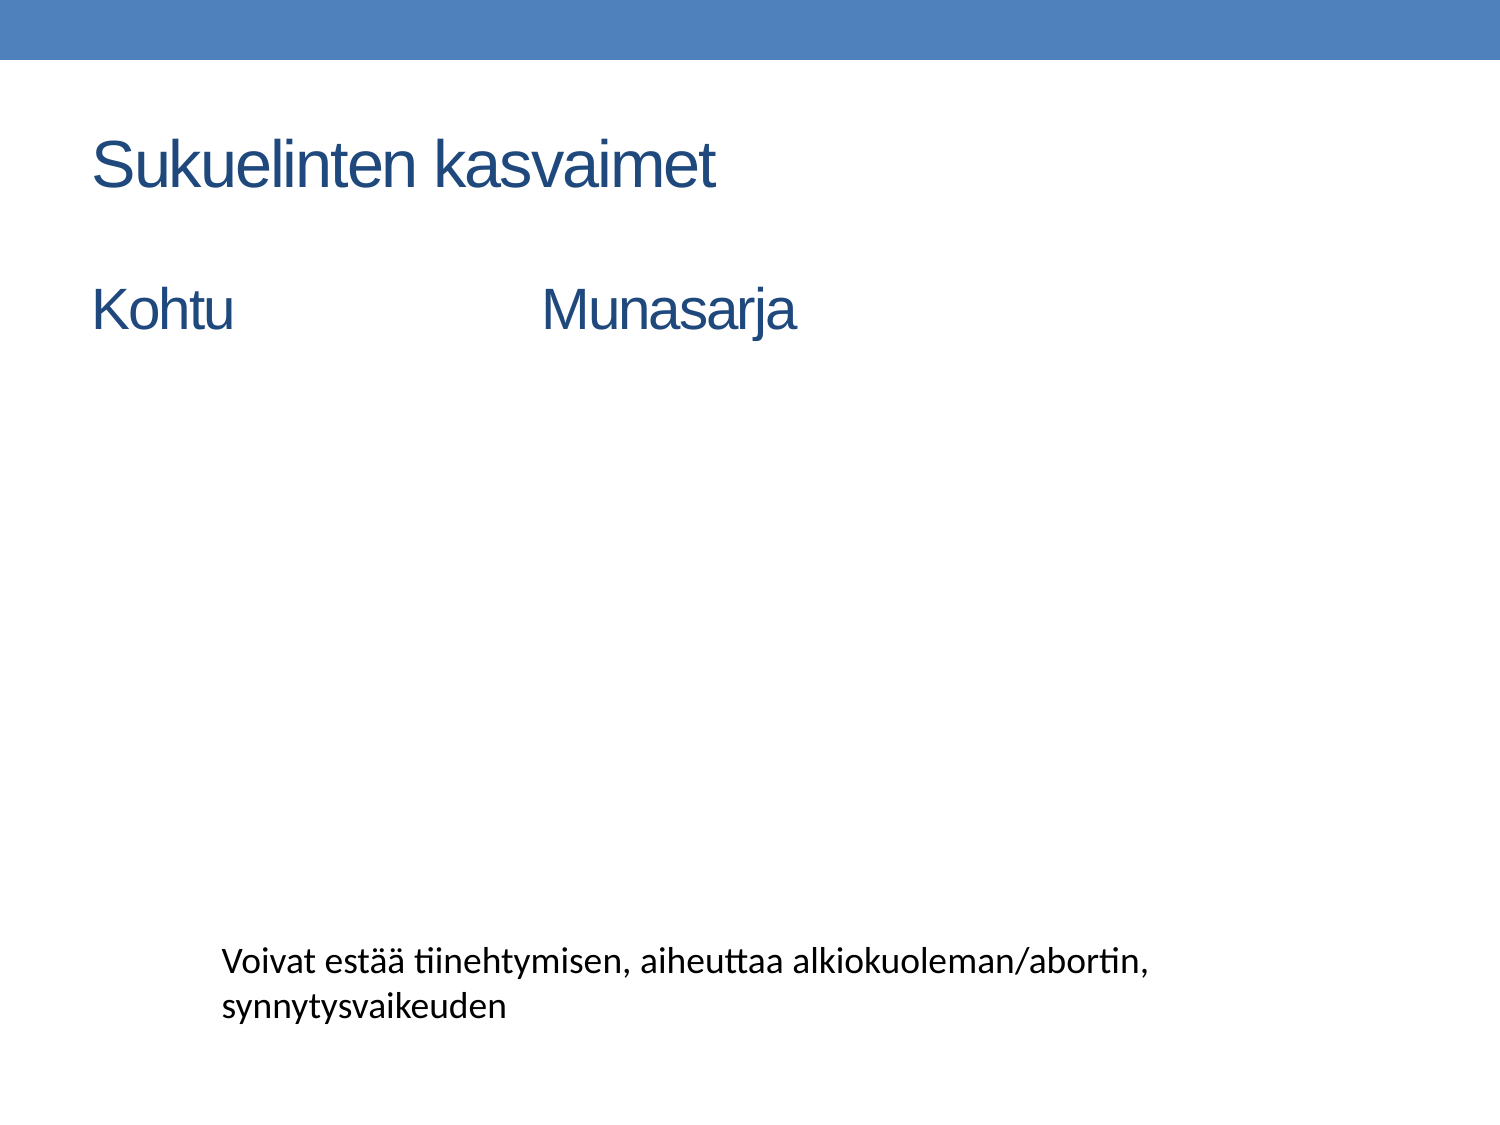

# Sukuelinten kasvaimet Kohtu					Munasarja
Voivat estää tiinehtymisen, aiheuttaa alkiokuoleman/abortin, synnytysvaikeuden